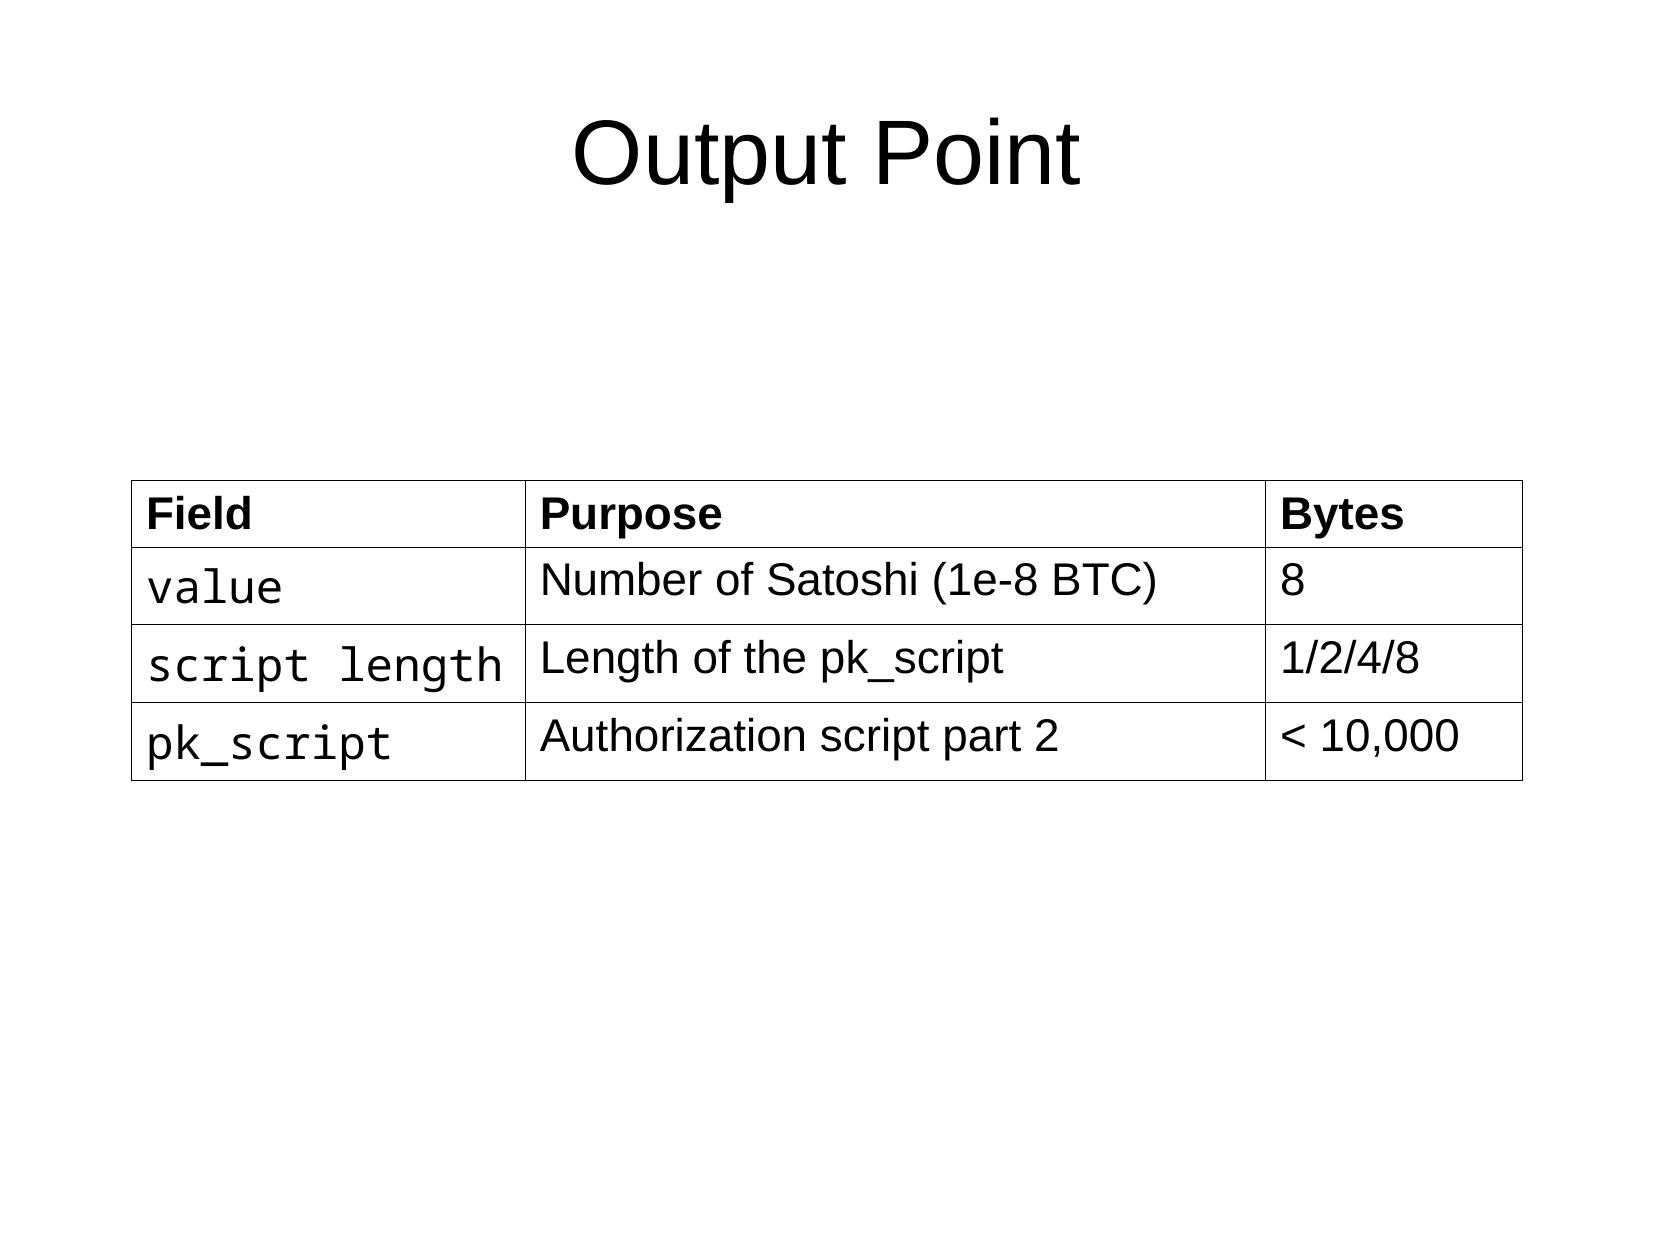

# Output Point
| Field | Purpose | Bytes |
| --- | --- | --- |
| value | Number of Satoshi (1e-8 BTC) | 8 |
| script length | Length of the pk\_script | 1/2/4/8 |
| pk\_script | Authorization script part 2 | < 10,000 |